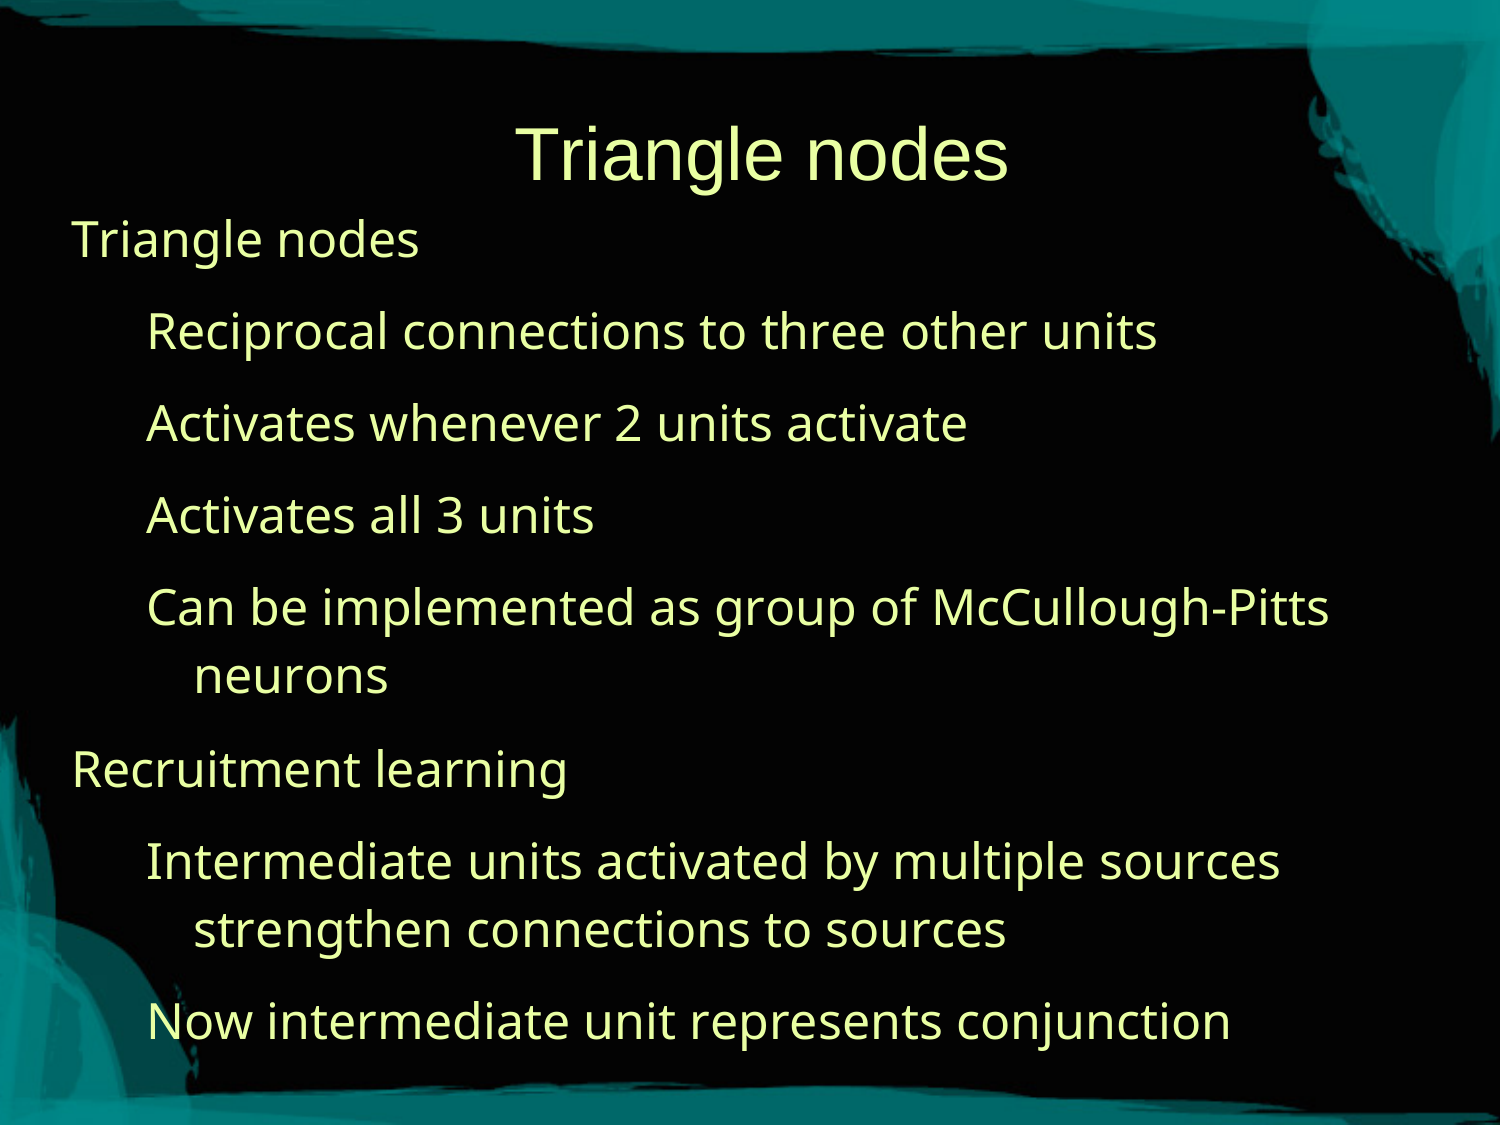

# Triangle nodes
Triangle nodes
Reciprocal connections to three other units
Activates whenever 2 units activate
Activates all 3 units
Can be implemented as group of McCullough-Pitts neurons
Recruitment learning
Intermediate units activated by multiple sources strengthen connections to sources
Now intermediate unit represents conjunction